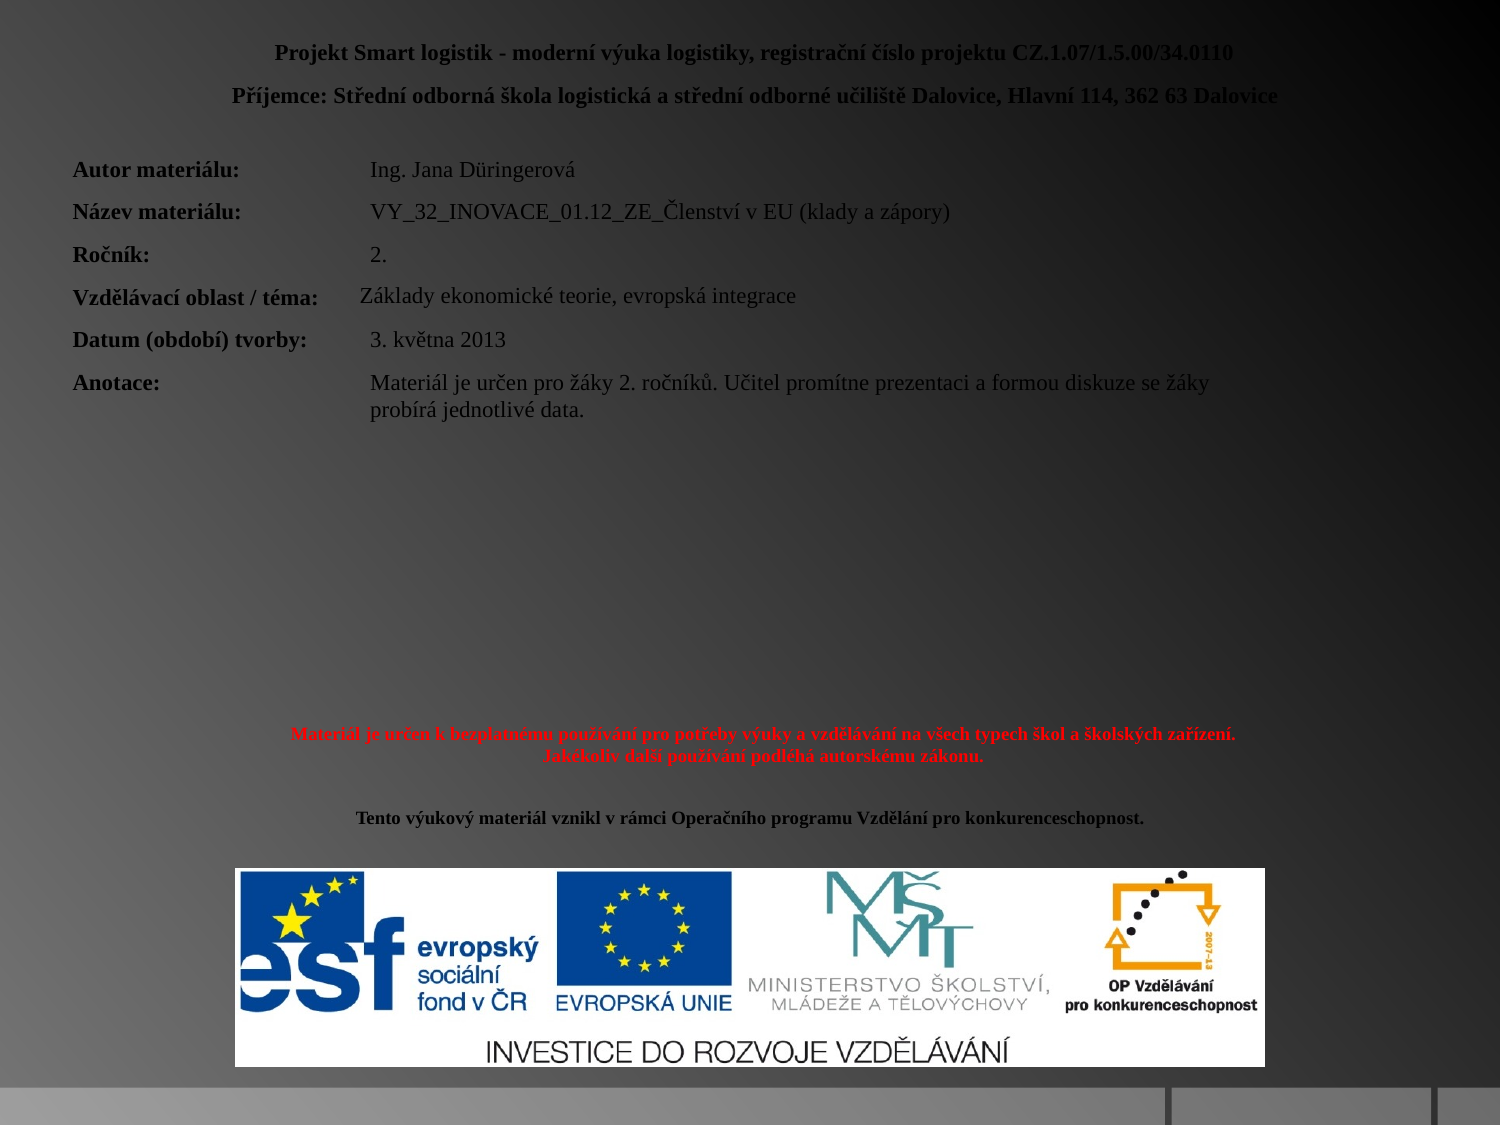

Projekt Smart logistik - moderní výuka logistiky, registrační číslo projektu CZ.1.07/1.5.00/34.0110
Příjemce: Střední odborná škola logistická a střední odborné učiliště Dalovice, Hlavní 114, 362 63 Dalovice
Autor materiálu:
Ing. Jana Düringerová
Název materiálu:
VY_32_INOVACE_01.12_ZE_Členství v EU (klady a zápory)
Ročník:
2.
Základy ekonomické teorie, evropská integrace
Vzdělávací oblast / téma:
Datum (období) tvorby:
3. května 2013
Anotace:
Materiál je určen pro žáky 2. ročníků. Učitel promítne prezentaci a formou diskuze se žáky probírá jednotlivé data.
Materiál je určen k bezplatnému používání pro potřeby výuky a vzdělávání na všech typech škol a školských zařízení.
Jakékoliv další používání podléhá autorskému zákonu.
Tento výukový materiál vznikl v rámci Operačního programu Vzdělání pro konkurenceschopnost.